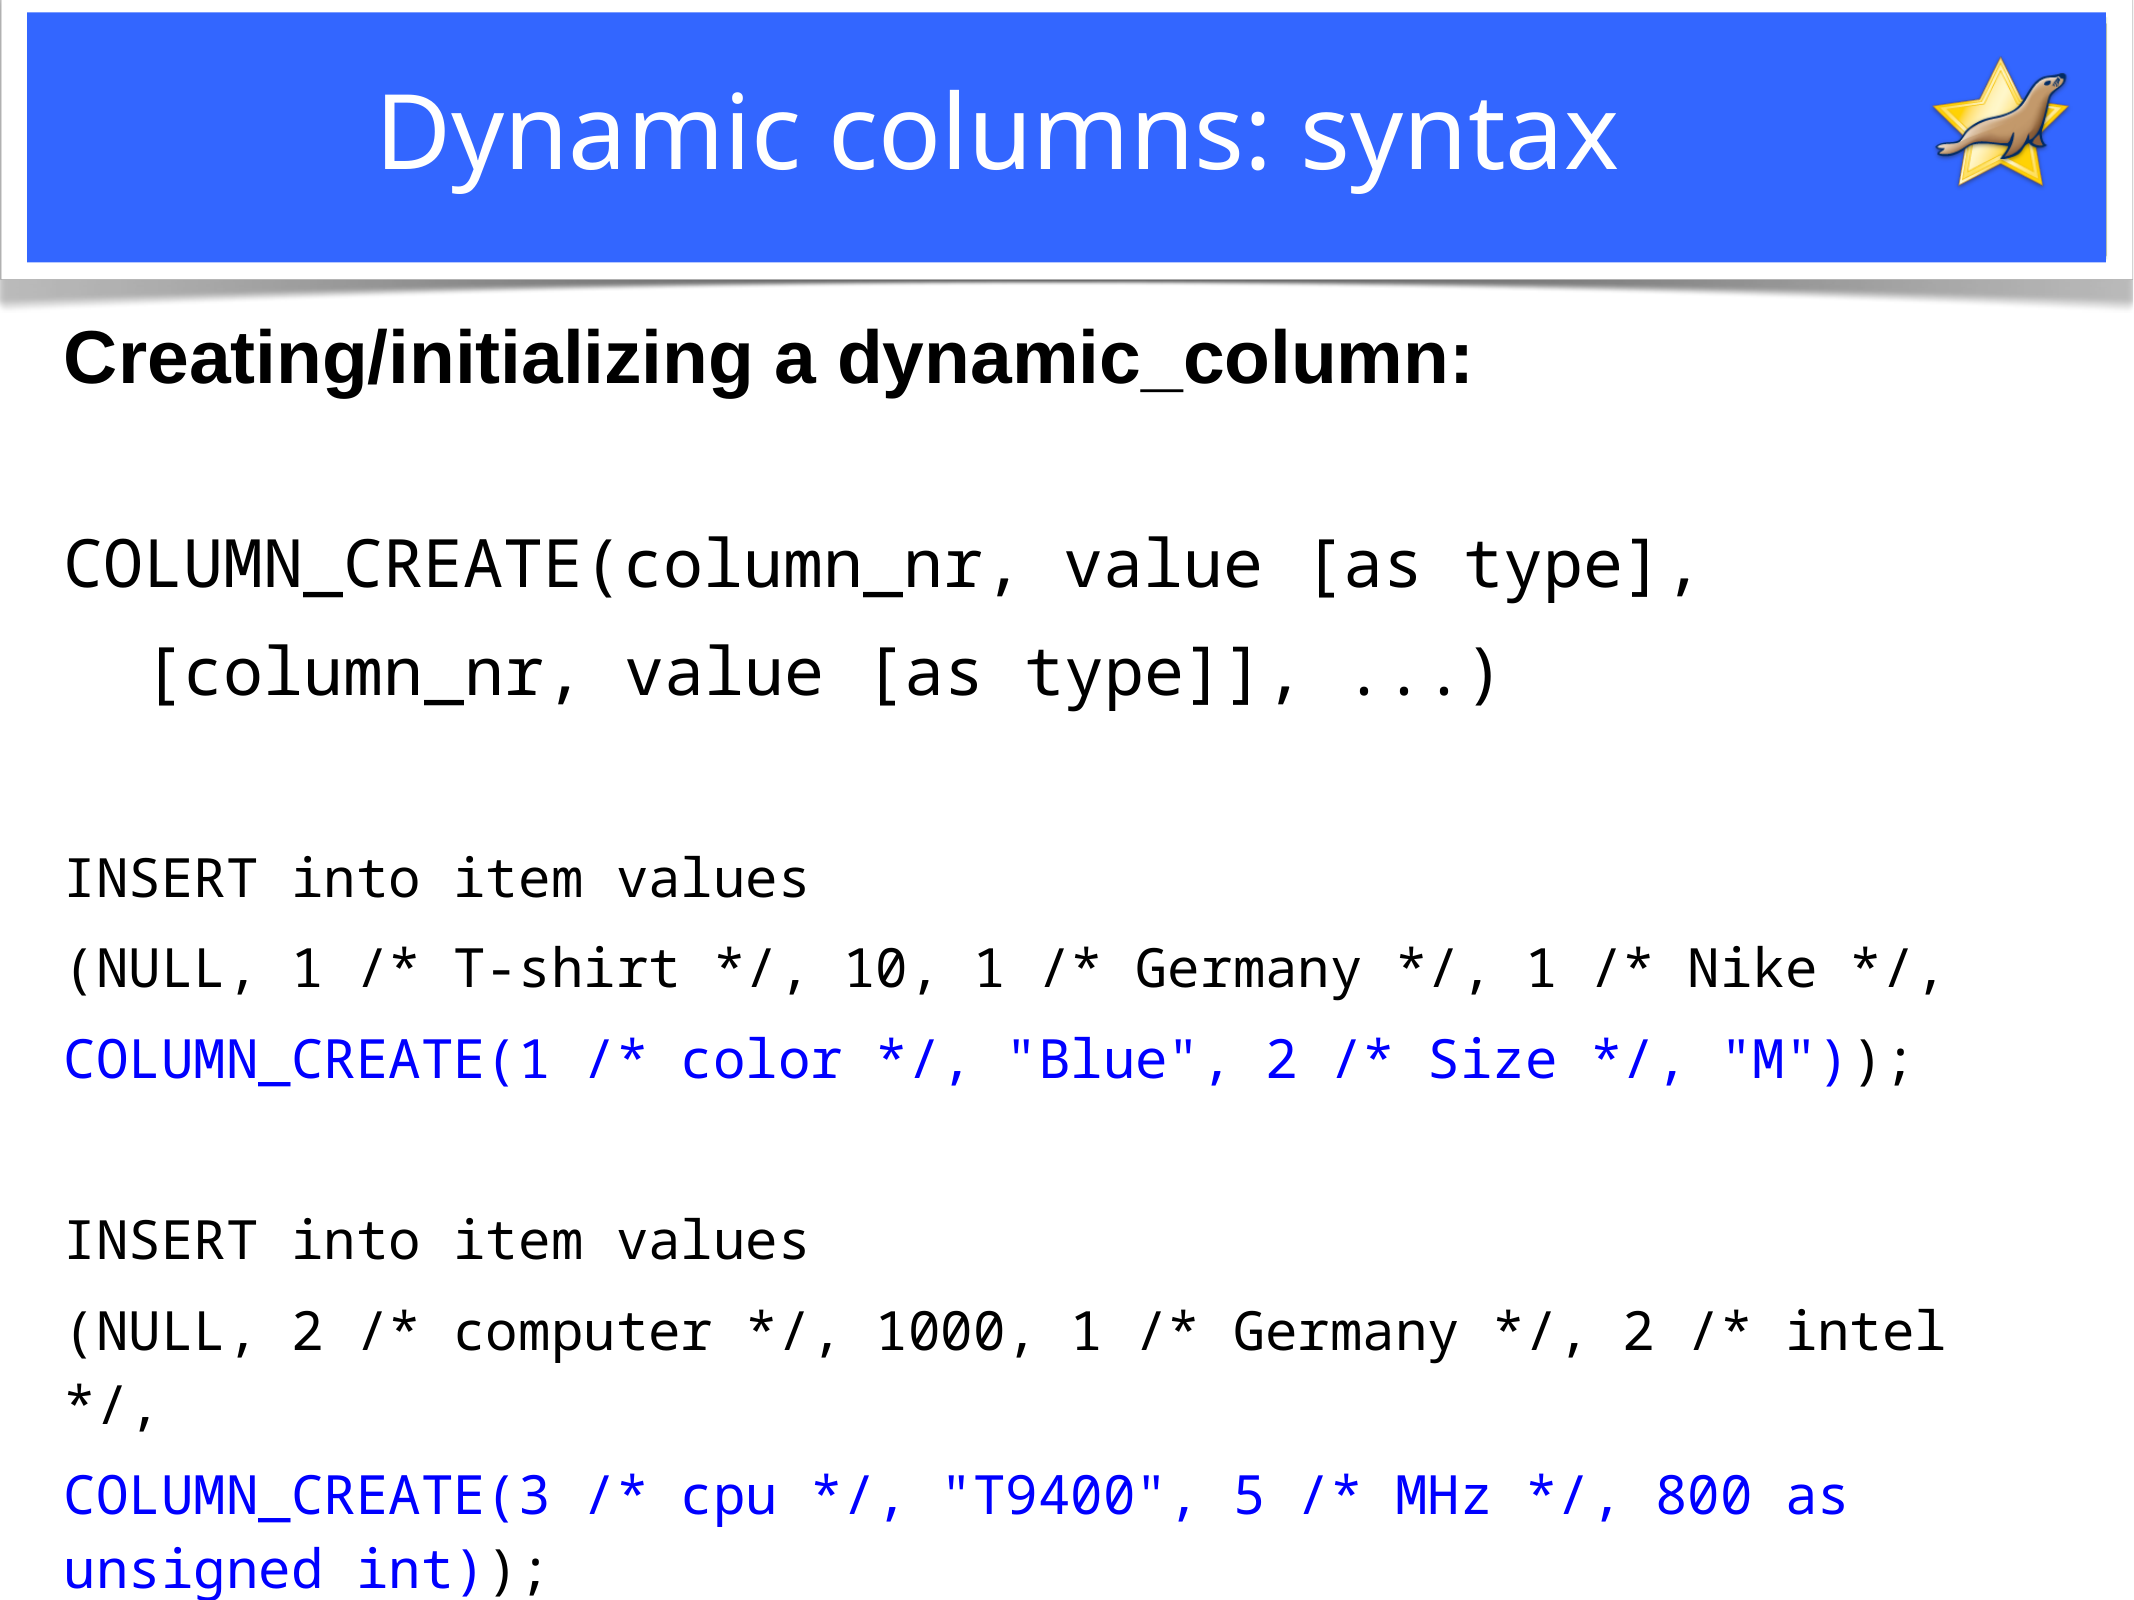

# Dynamic columns: syntax
Creating/initializing a dynamic_column:
COLUMN_CREATE(column_nr, value [as type],
 [column_nr, value [as type]], ...)
INSERT into item values
(NULL, 1 /* T-shirt */, 10, 1 /* Germany */, 1 /* Nike */,
COLUMN_CREATE(1 /* color */, "Blue", 2 /* Size */, "M"));
INSERT into item values
(NULL, 2 /* computer */, 1000, 1 /* Germany */, 2 /* intel */,
COLUMN_CREATE(3 /* cpu */, "T9400", 5 /* MHz */, 800 as unsigned int));
The /*..*/ is just there to make the example clearer.